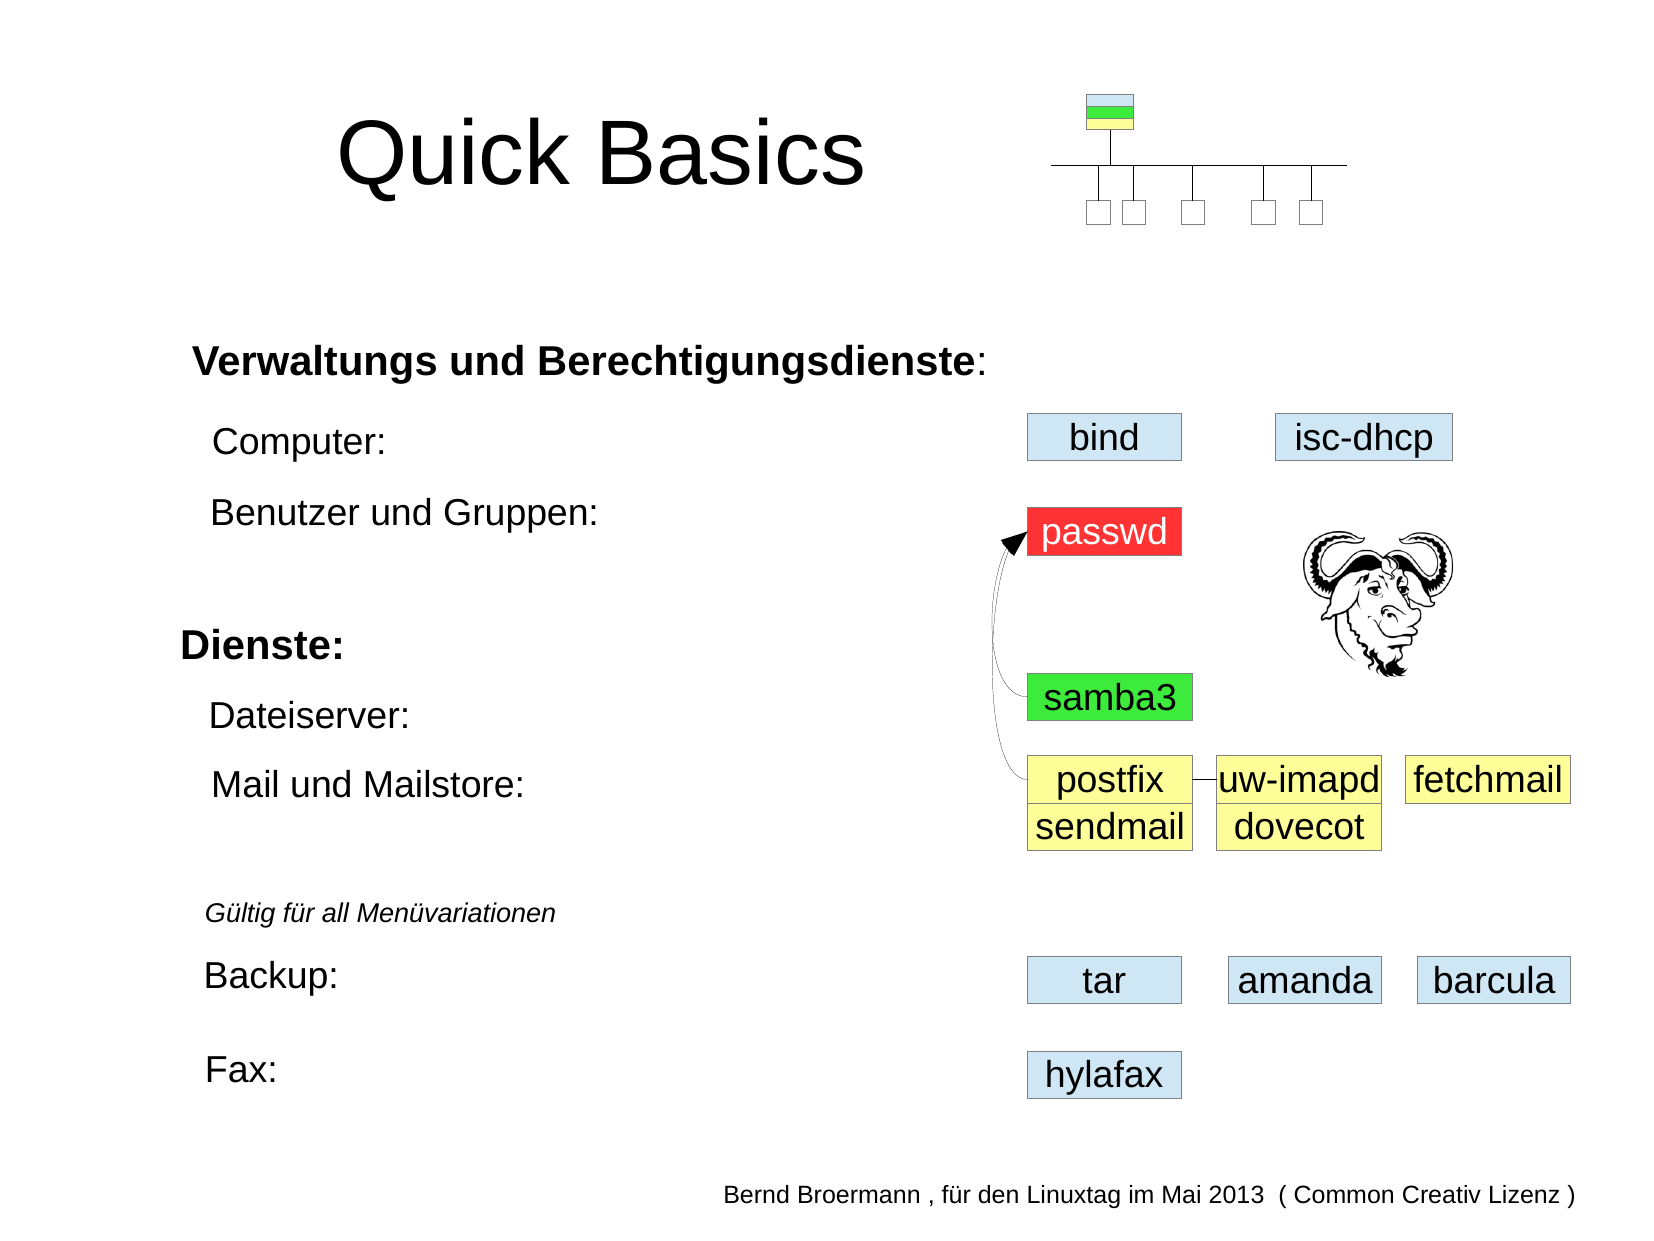

# Quick Basics
Verwaltungs und Berechtigungsdienste:
Computer:
DNS
bind
isc-dhcp
Benutzer und Gruppen:
passwd
Dienste:
samba3
Dateiserver:
Mail und Mailstore:
postfix
uw-imapd
fetchmail
sendmail
dovecot
Gültig für all Menüvariationen
Backup:
tar
amanda
barcula
Fax:
hylafax
Bernd Broermann , für den Linuxtag im Mai 2013 ( Common Creativ Lizenz )